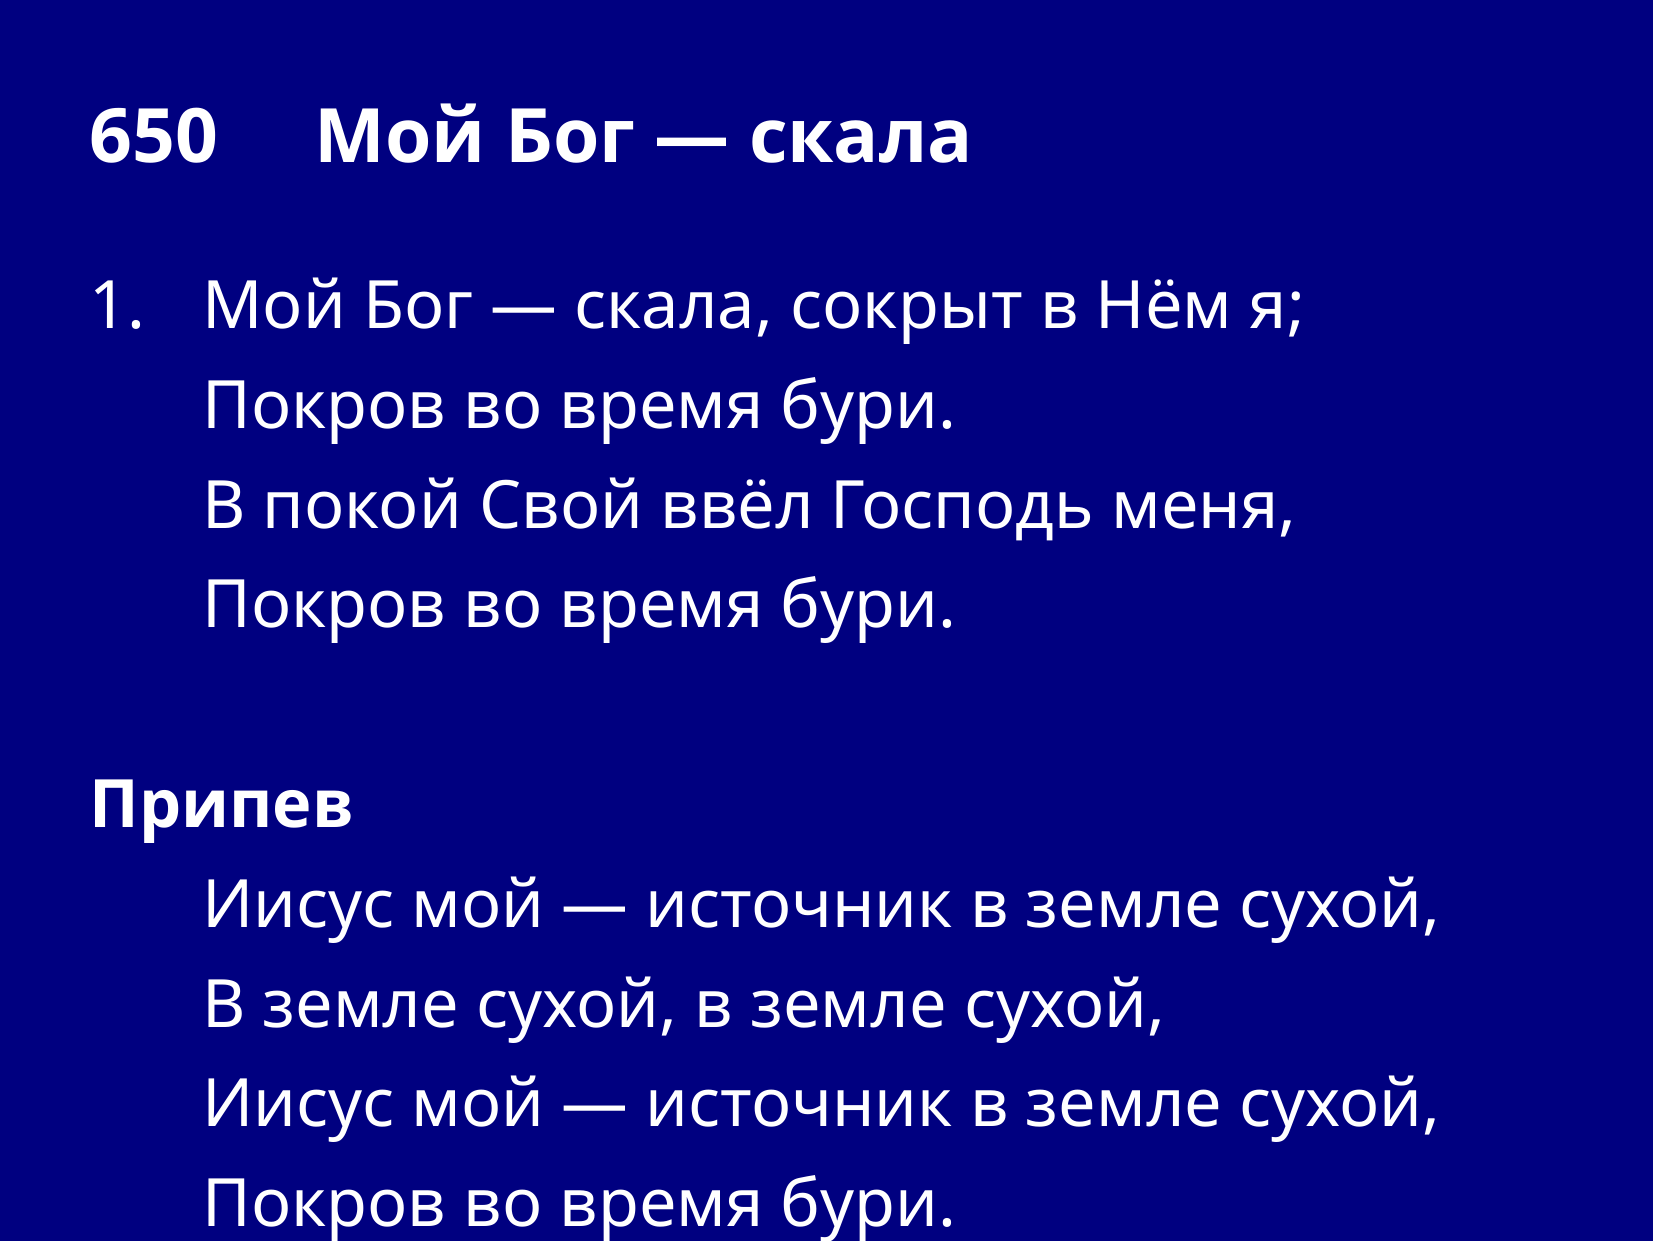

650	Мой Бог — скала
1.	Мой Бог — скала, сокрыт в Нём я;
	Покров во время бури.
	В покой Свой ввёл Господь меня,
	Покров во время бури.
Припев
	Иисус мой — источник в земле сухой,
	В земле сухой, в земле сухой,
	Иисус мой — источник в земле сухой,
	Покров во время бури.